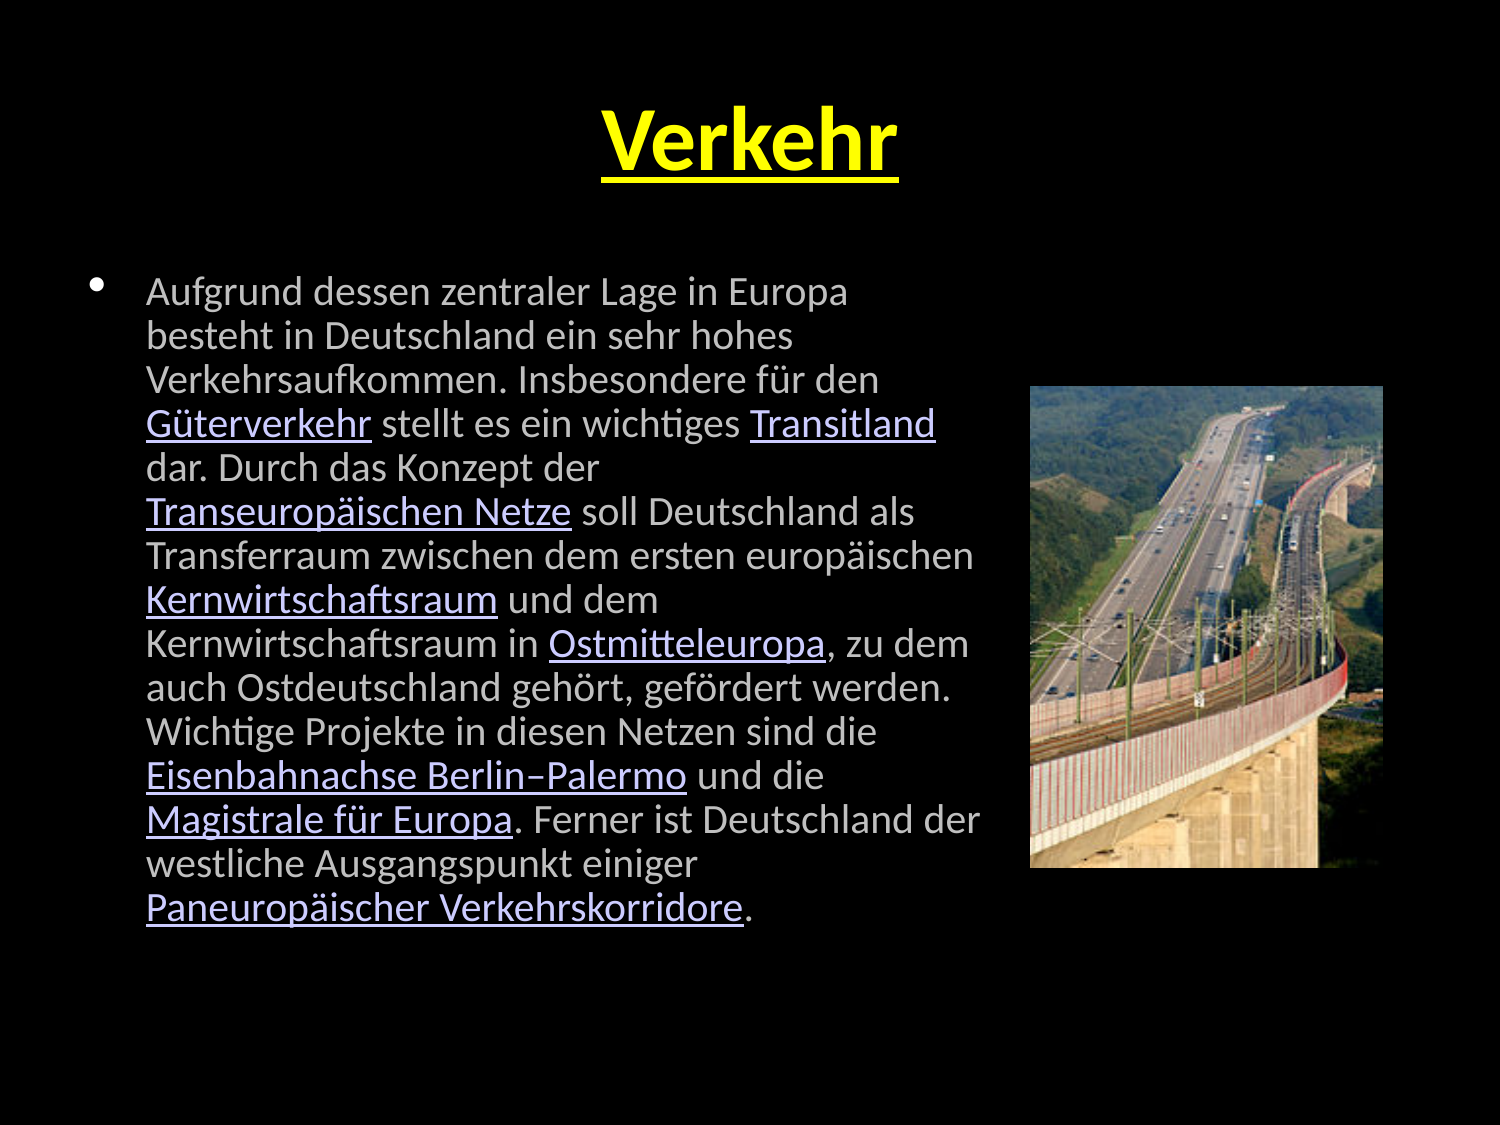

# Verkehr
Aufgrund dessen zentraler Lage in Europa besteht in Deutschland ein sehr hohes Verkehrsaufkommen. Insbesondere für den Güterverkehr stellt es ein wichtiges Transitland dar. Durch das Konzept der Transeuropäischen Netze soll Deutschland als Transferraum zwischen dem ersten europäischen Kernwirtschaftsraum und dem Kernwirtschaftsraum in Ostmitteleuropa, zu dem auch Ostdeutschland gehört, gefördert werden. Wichtige Projekte in diesen Netzen sind die Eisenbahnachse Berlin–Palermo und die Magistrale für Europa. Ferner ist Deutschland der westliche Ausgangspunkt einiger Paneuropäischer Verkehrskorridore.